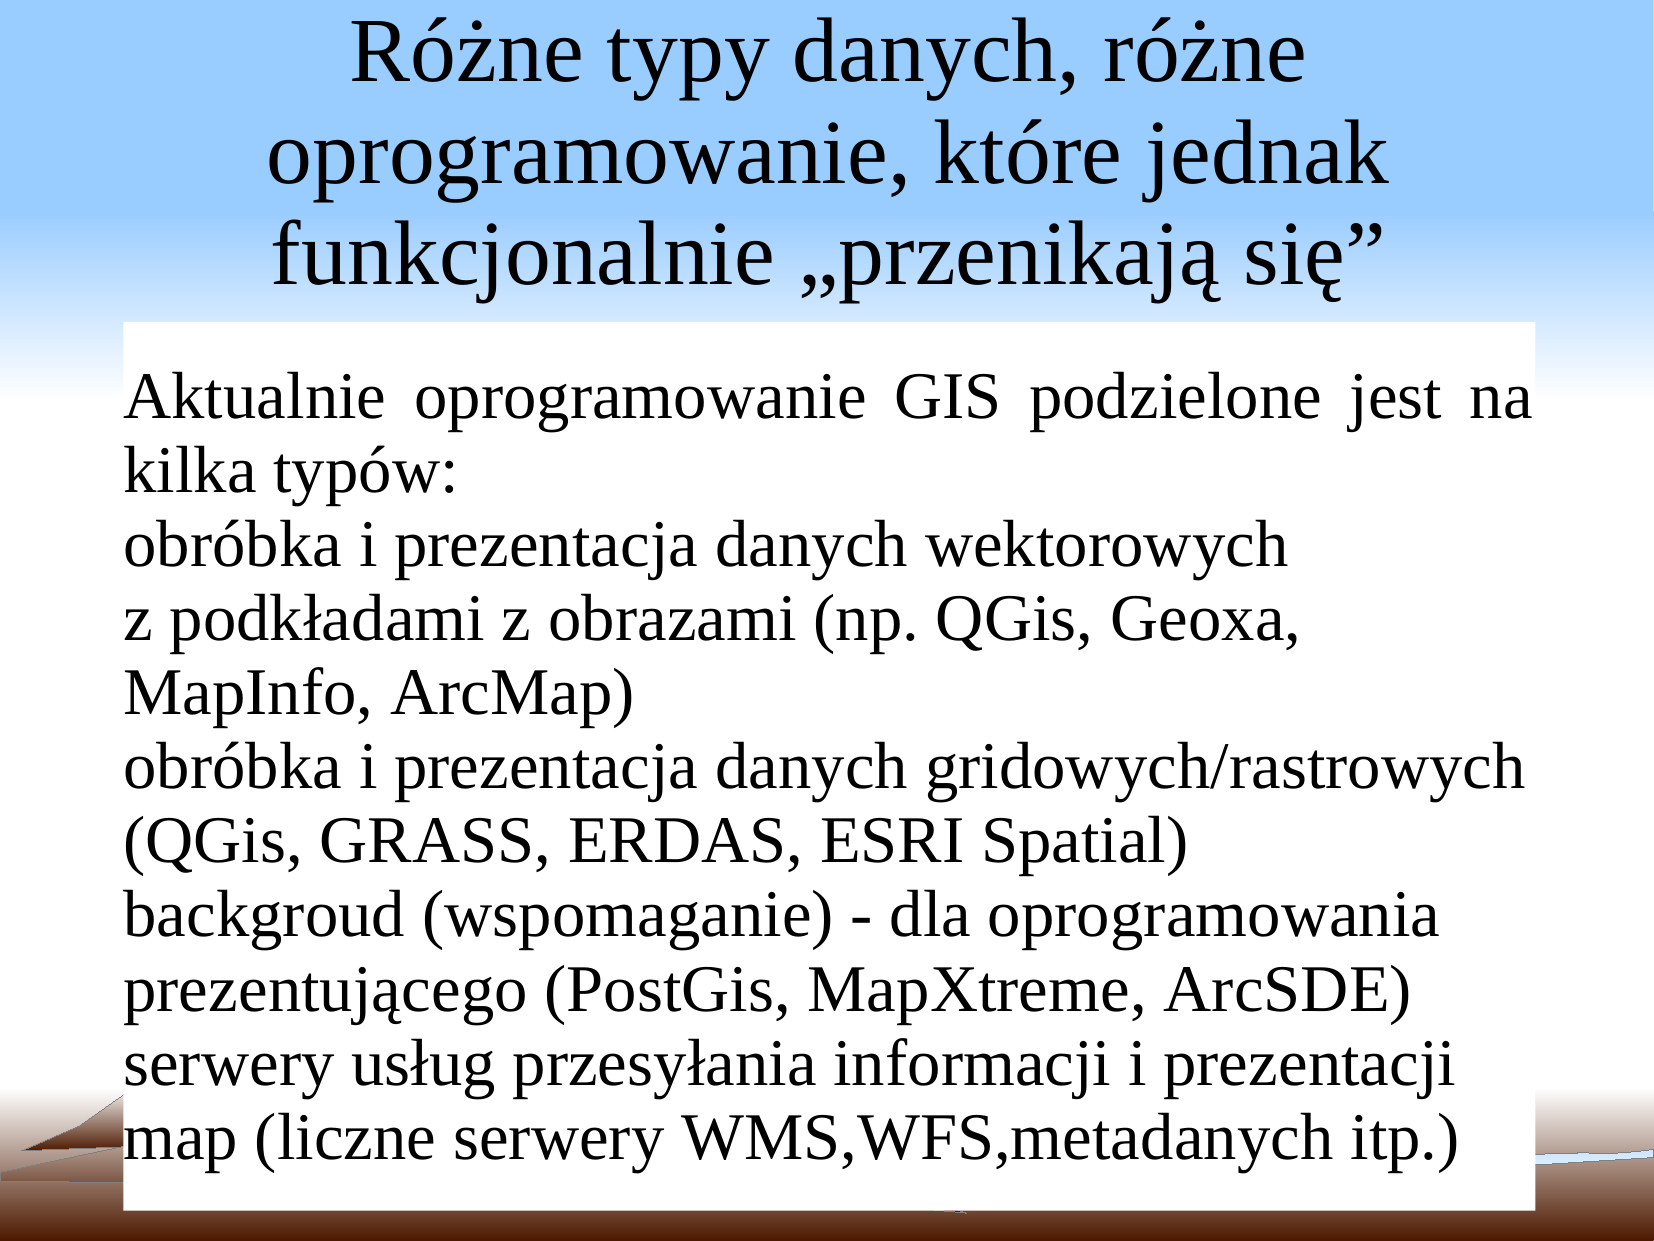

# Różne typy danych, różne oprogramowanie, które jednak funkcjonalnie „przenikają się”
Aktualnie oprogramowanie GIS podzielone jest na kilka typów:
obróbka i prezentacja danych wektorowych z podkładami z obrazami (np. QGis, Geoxa, MapInfo, ArcMap)
obróbka i prezentacja danych gridowych/rastrowych (QGis, GRASS, ERDAS, ESRI Spatial)
backgroud (wspomaganie) - dla oprogramowania prezentującego (PostGis, MapXtreme, ArcSDE)
serwery usług przesyłania informacji i prezentacji map (liczne serwery WMS,WFS,metadanych itp.)